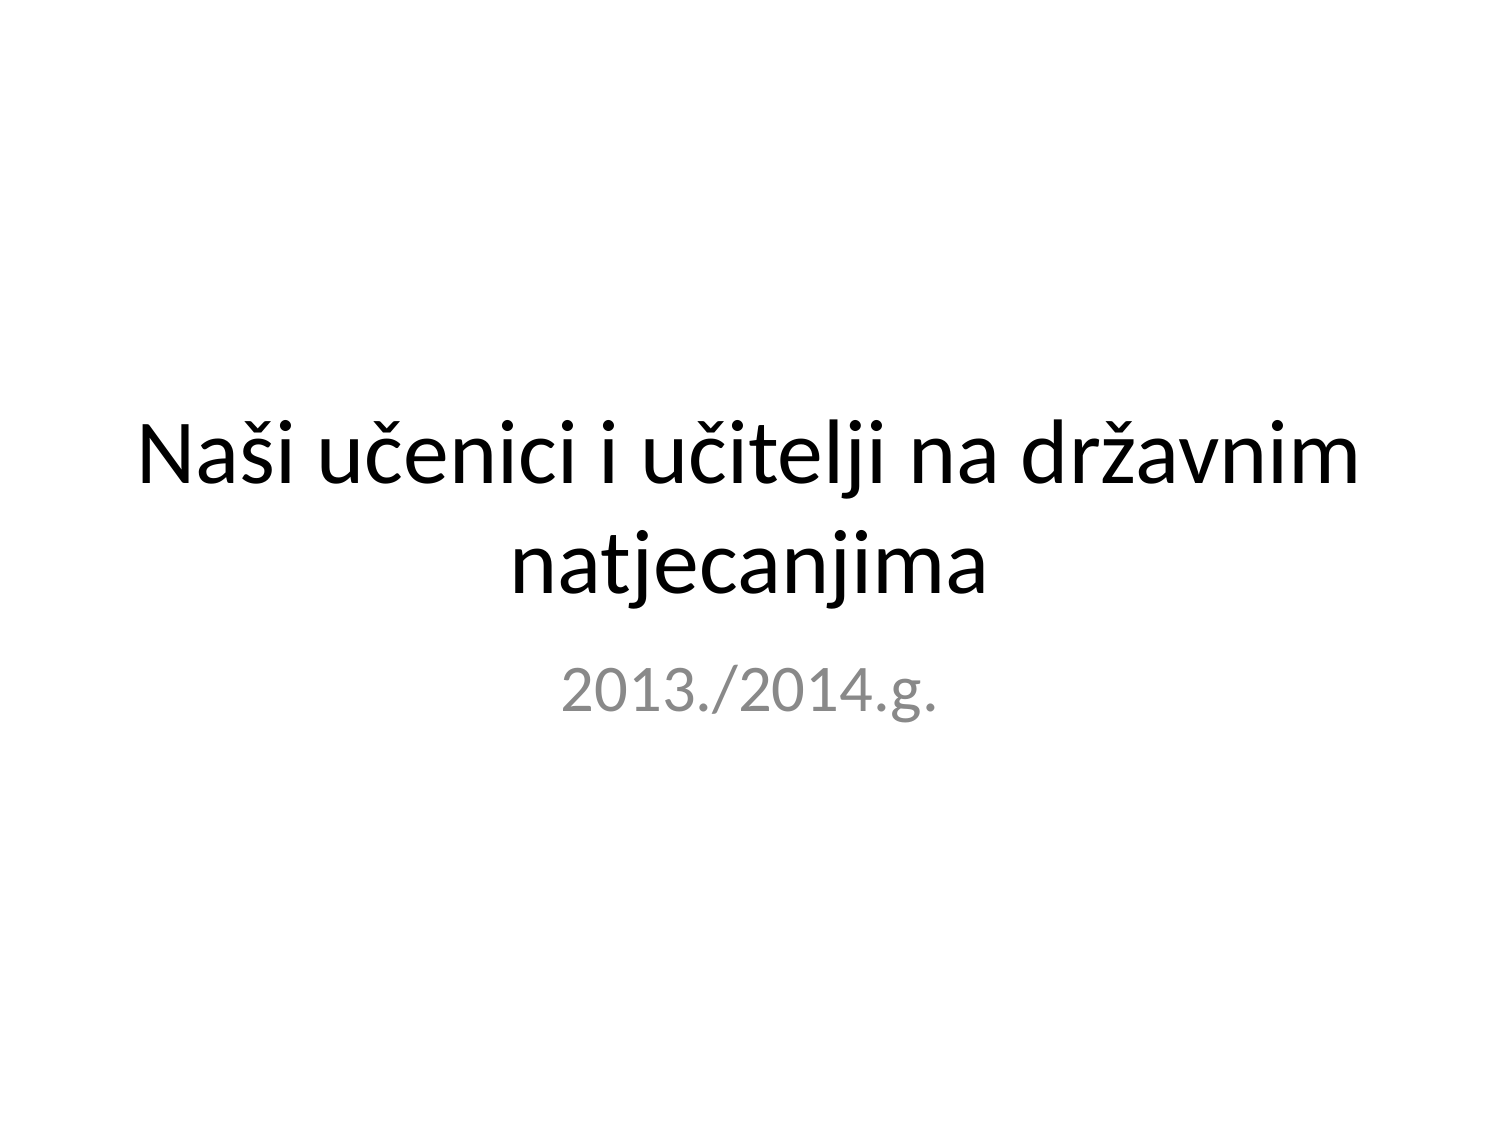

# Naši učenici i učitelji na državnim natjecanjima
2013./2014.g.